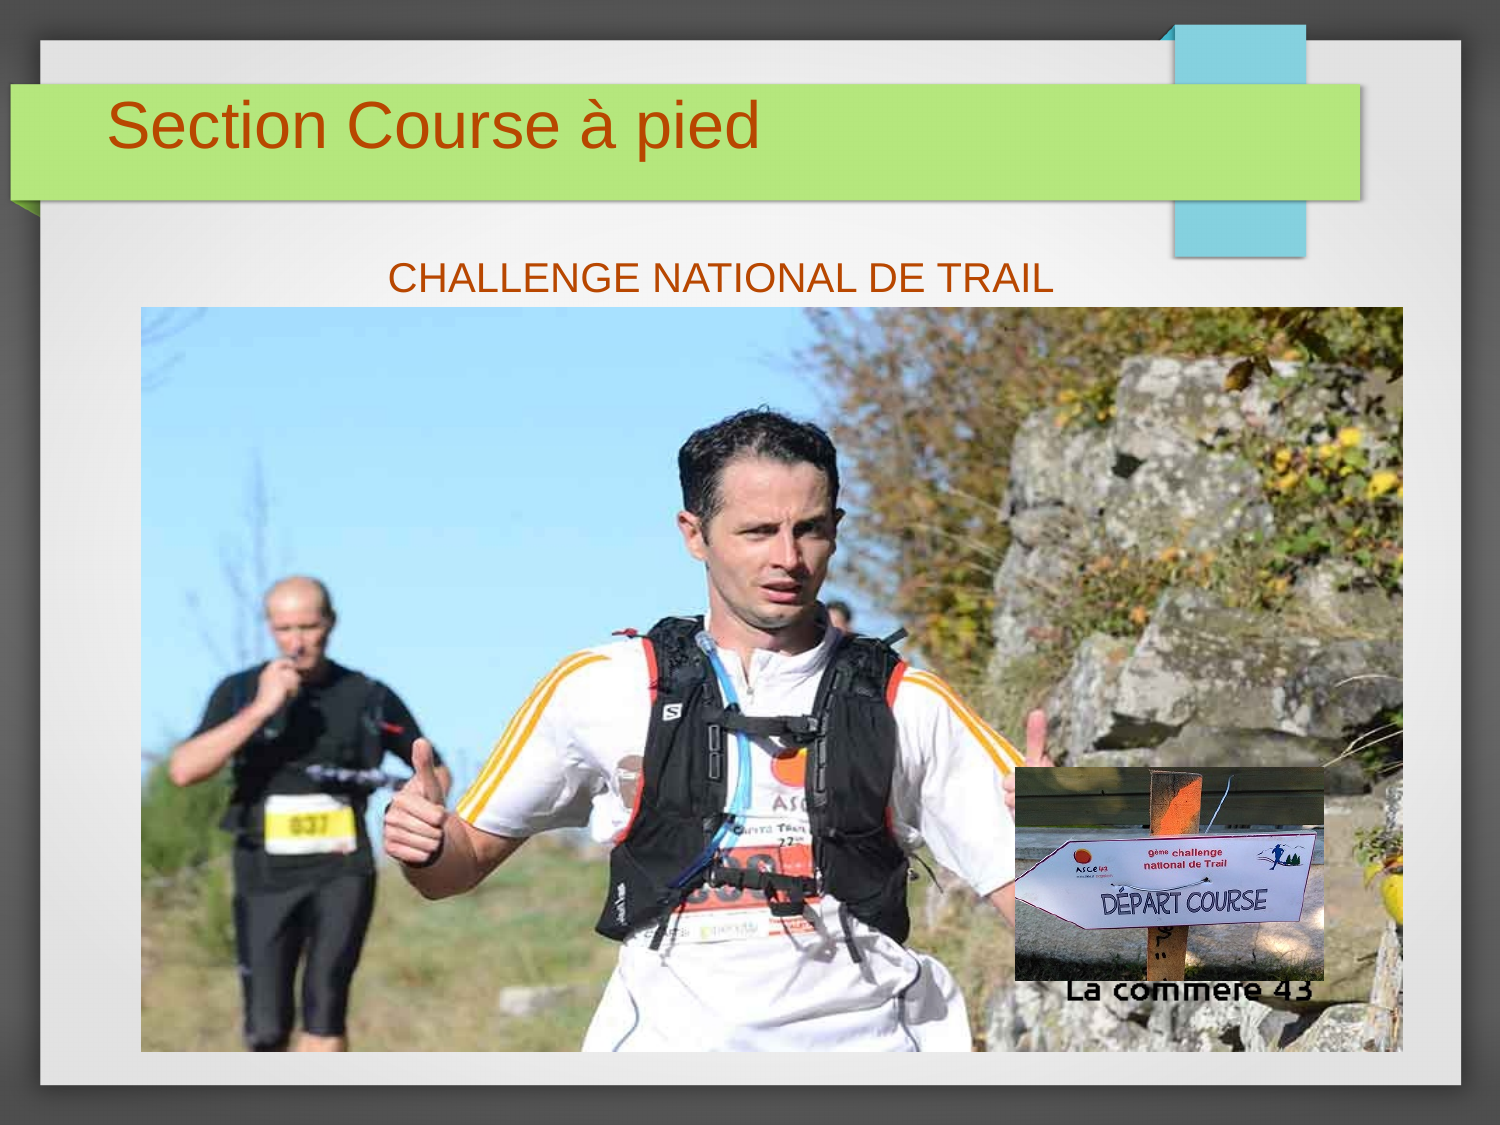

# Section Course à pied
CHALLENGE NATIONAL DE TRAIL